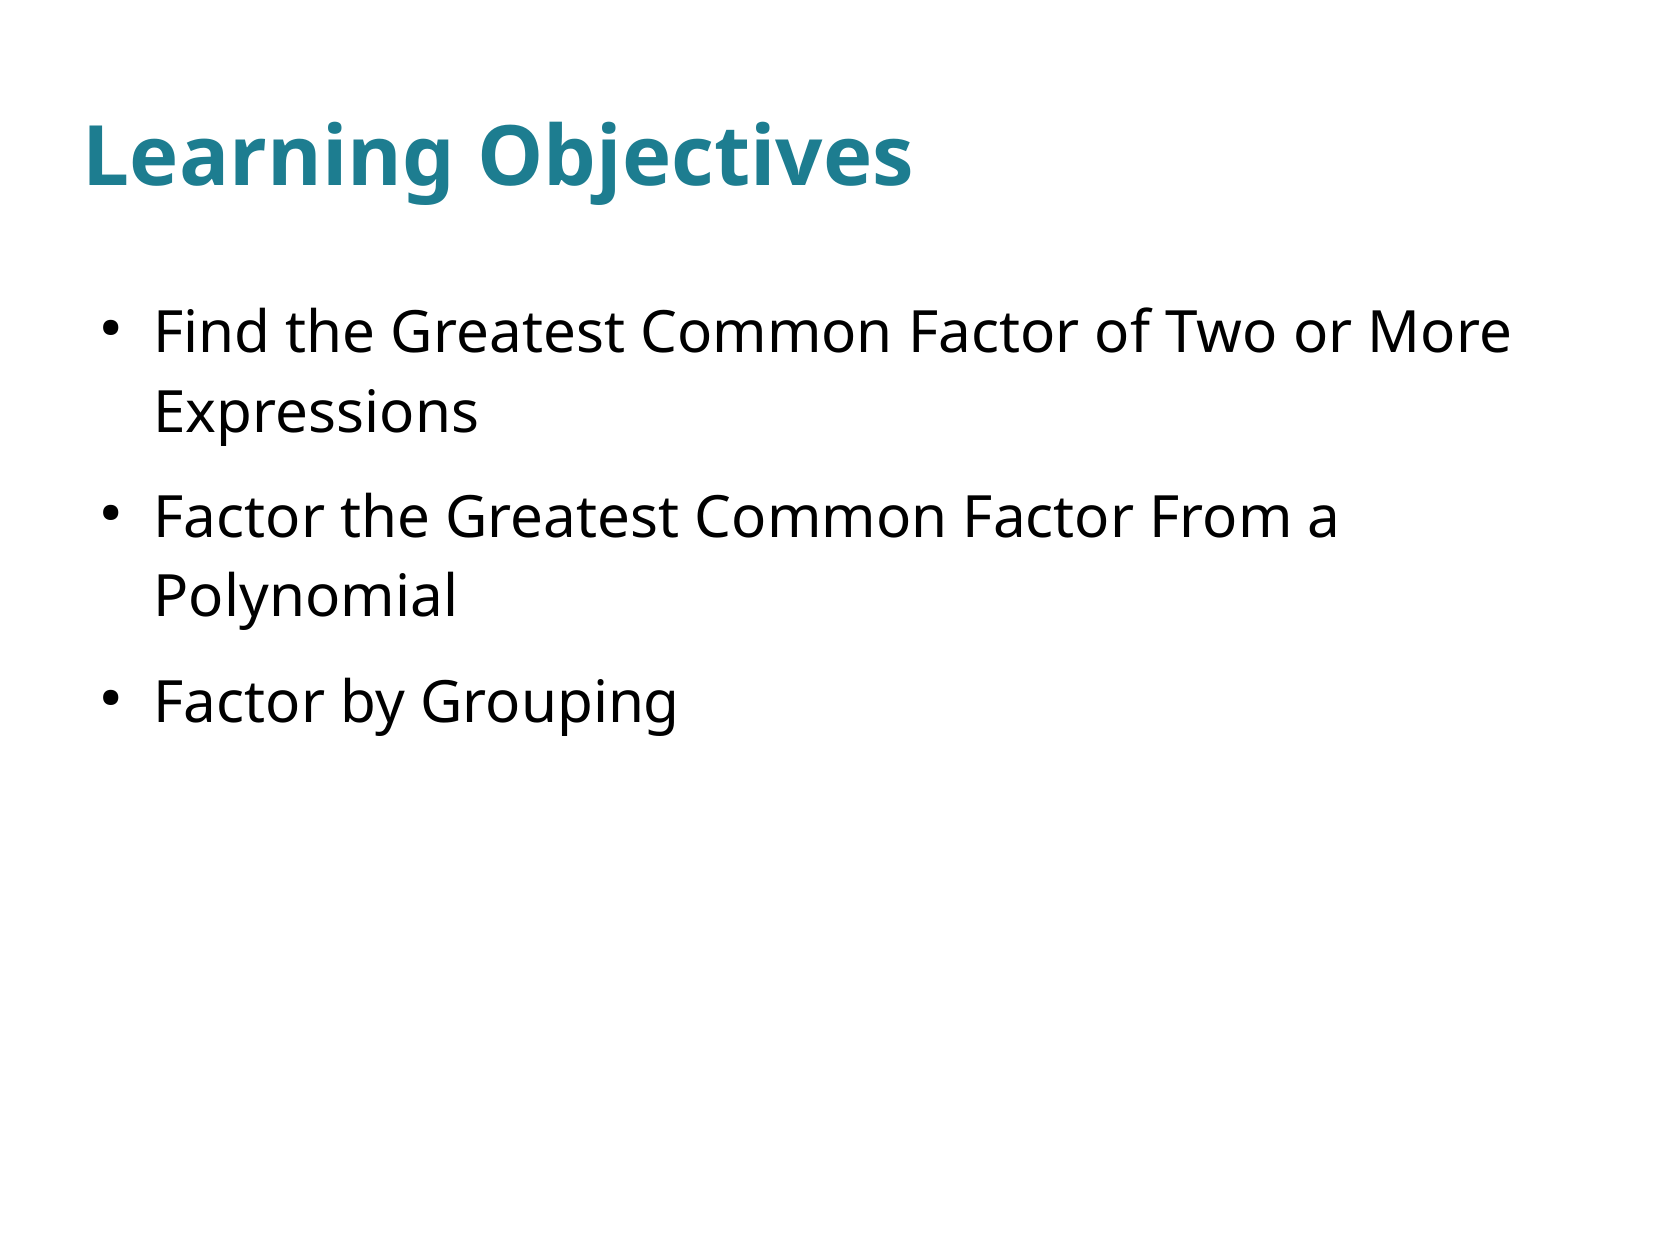

# Learning Objectives
Find the Greatest Common Factor of Two or More Expressions
Factor the Greatest Common Factor From a Polynomial
Factor by Grouping